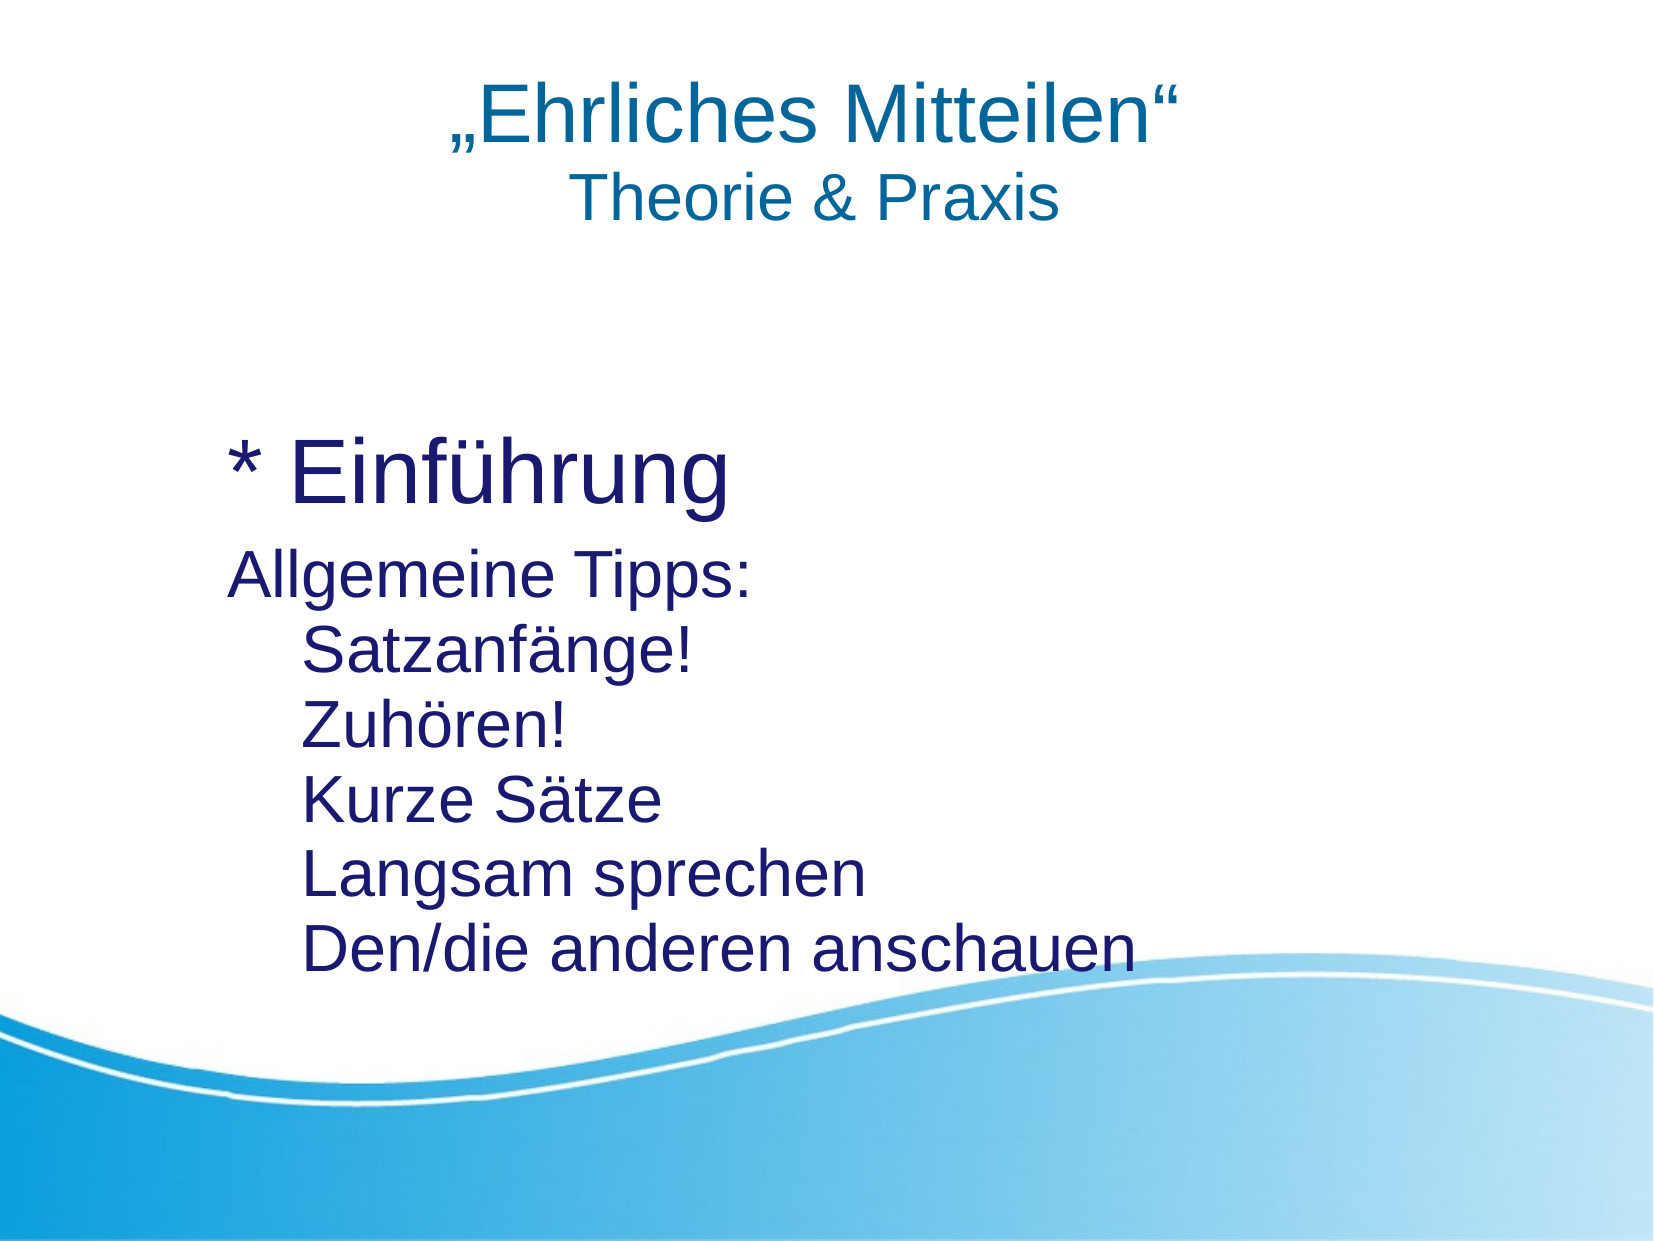

# „Ehrliches Mitteilen“ Theorie & Praxis
* Einführung
Allgemeine Tipps:
 Satzanfänge!
 Zuhören!
 Kurze Sätze
 Langsam sprechen
 Den/die anderen anschauen